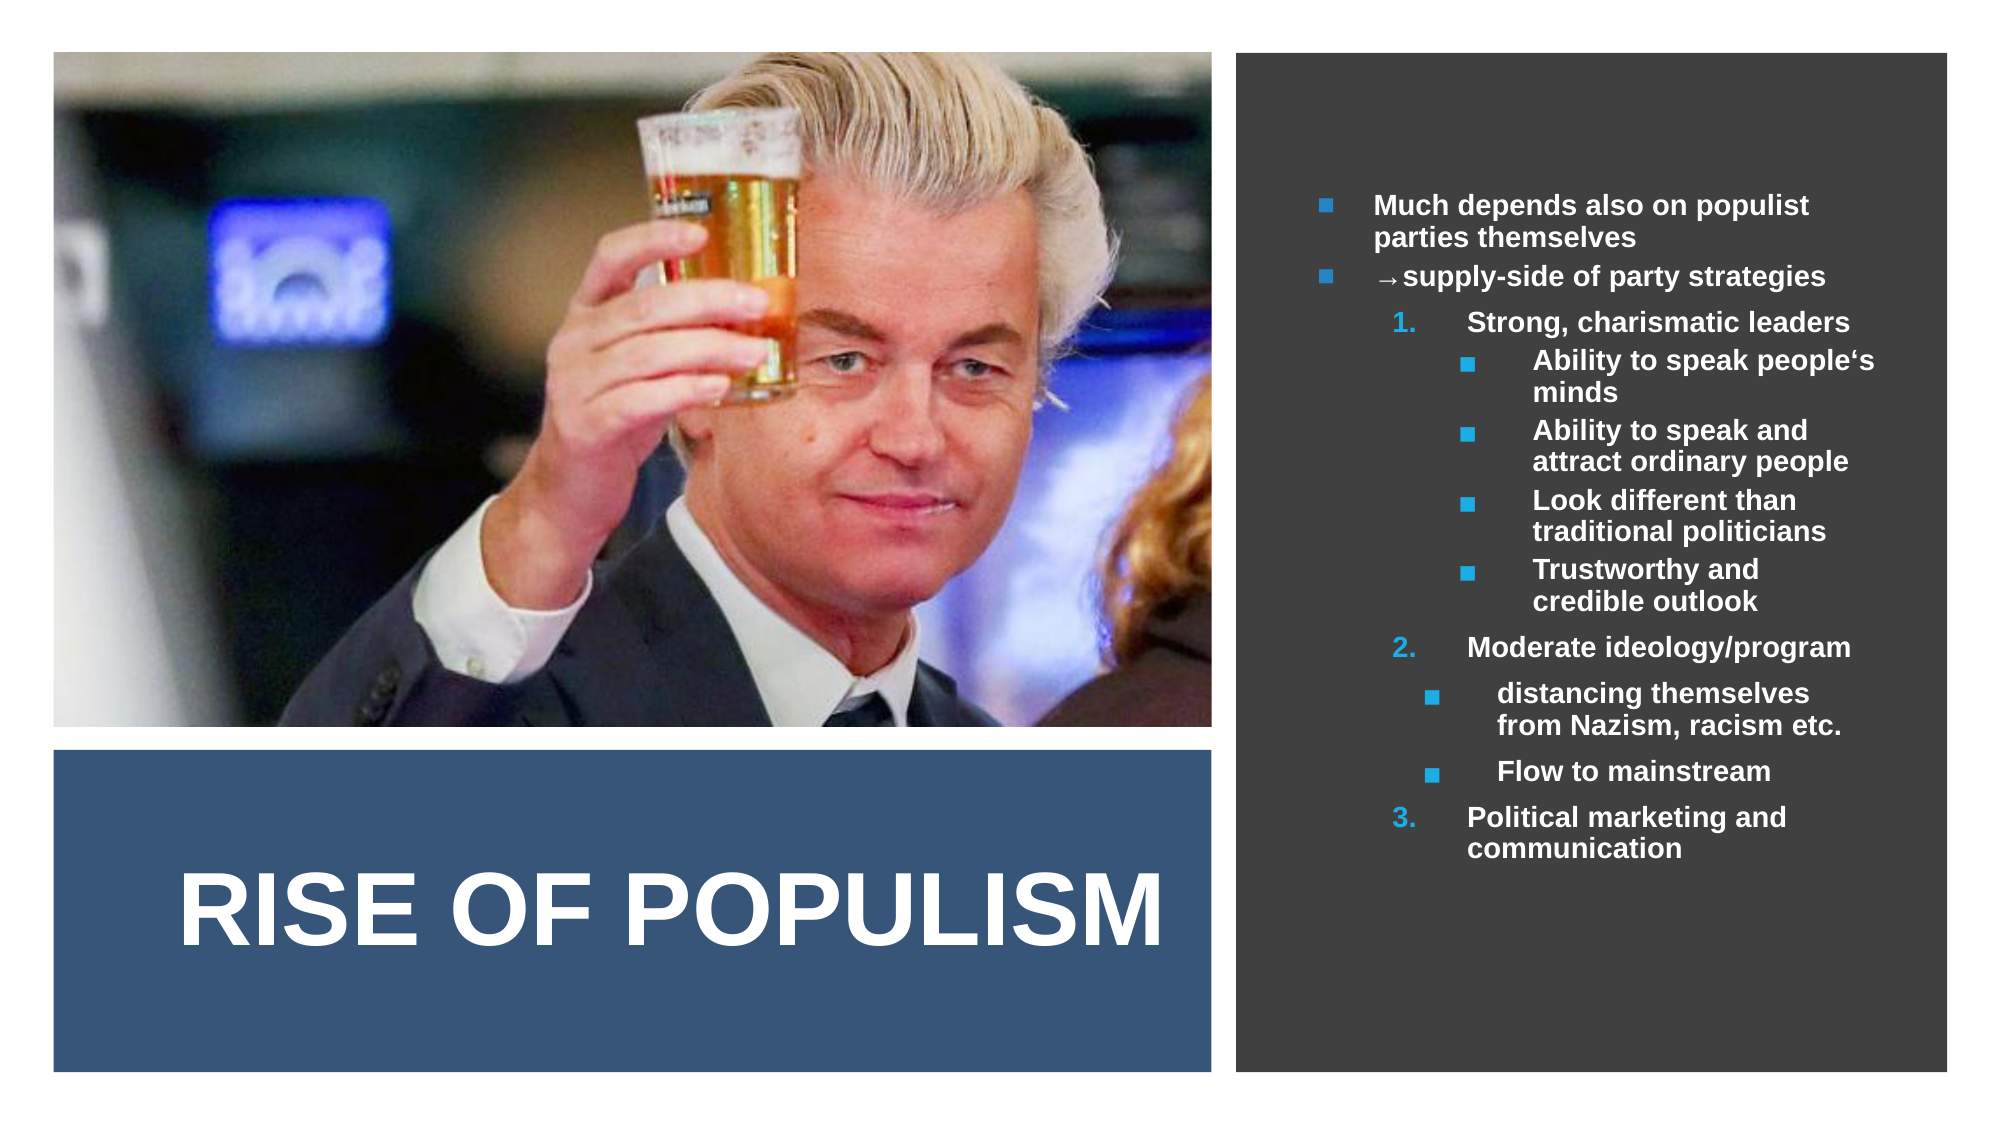

Much depends also on populist parties themselves
→supply-side of party strategies
Strong, charismatic leaders
Ability to speak people‘s minds
Ability to speak and attract ordinary people
Look different than traditional politicians
Trustworthy and credible outlook
Moderate ideology/program
distancing themselves from Nazism, racism etc.
Flow to mainstream
Political marketing and communication
# RISE OF POPULISM